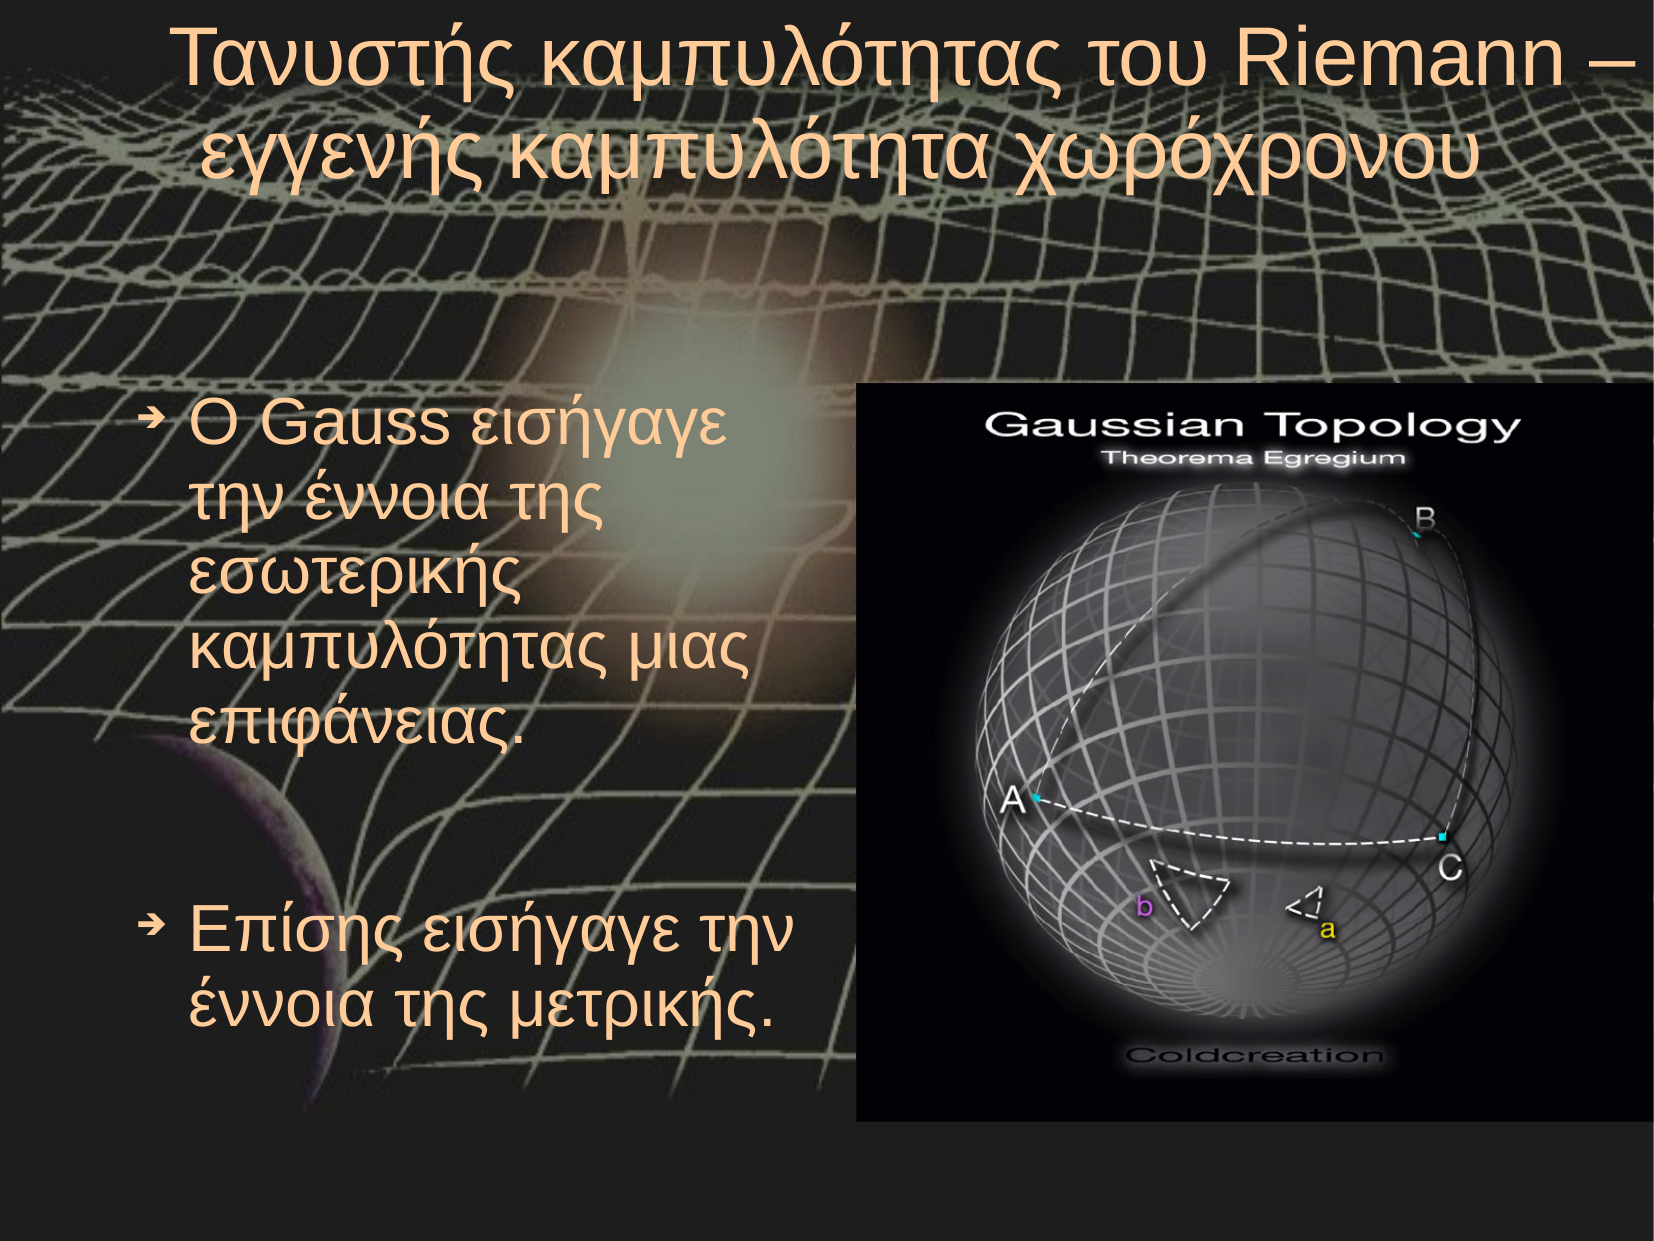

# Τανυστής καμπυλότητας του Riemann – εγγενής καμπυλότητα χωρόχρονου
Ο Gauss εισήγαγε την έννοια της εσωτερικής καμπυλότητας μιας επιφάνειας.
Επίσης εισήγαγε την έννοια της μετρικής.